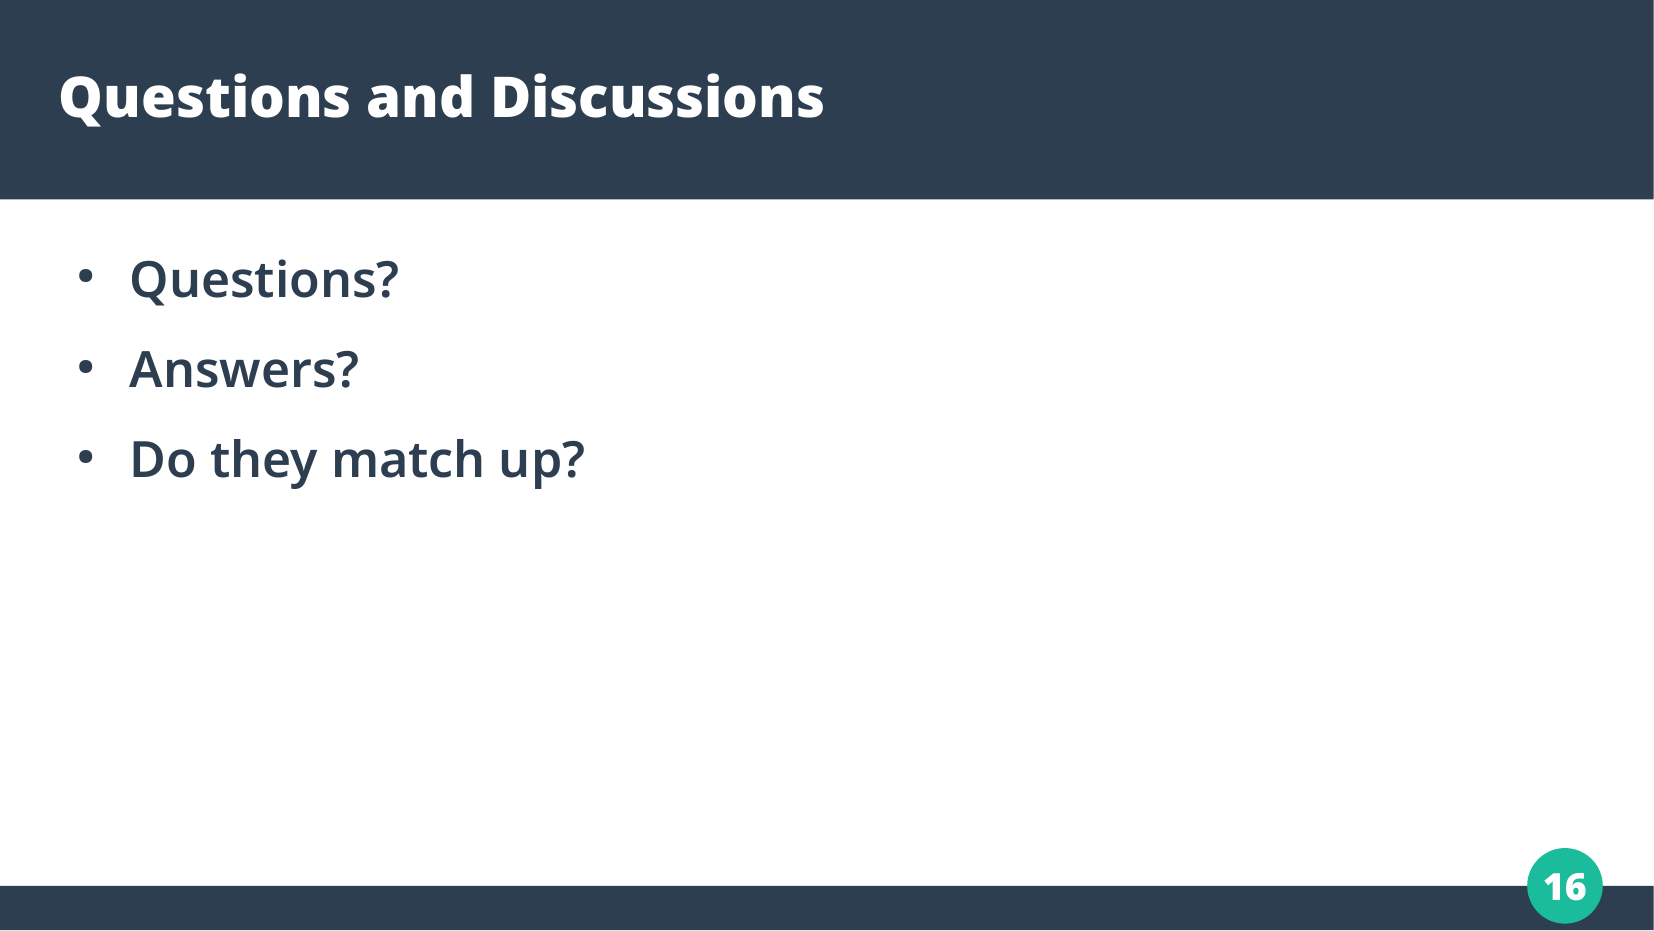

# Questions and Discussions
Questions?
Answers?
Do they match up?